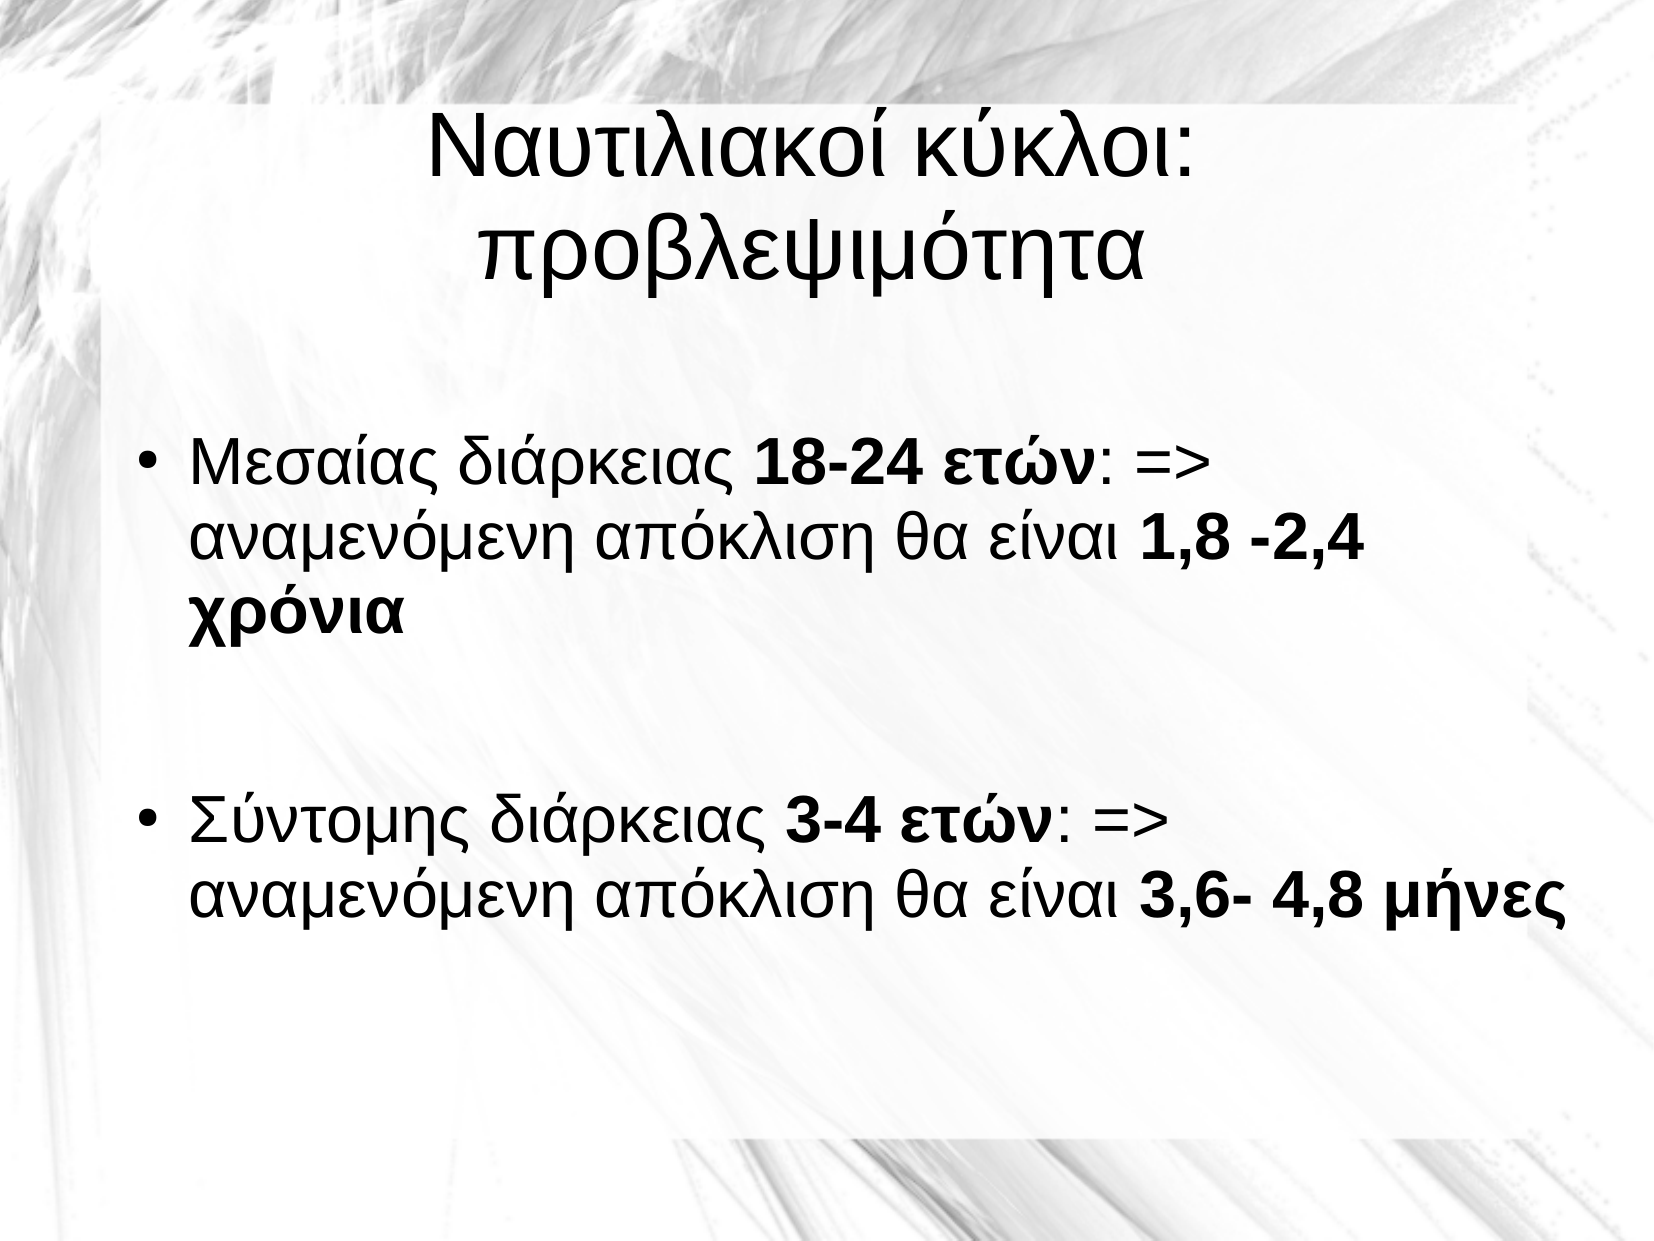

# Ναυτιλιακοί κύκλοι: προβλεψιμότητα
Μεσαίας διάρκειας 18-24 ετών: => αναμενόμενη απόκλιση θα είναι 1,8 -2,4 χρόνια
Σύντομης διάρκειας 3-4 ετών: => αναμενόμενη απόκλιση θα είναι 3,6- 4,8 μήνες